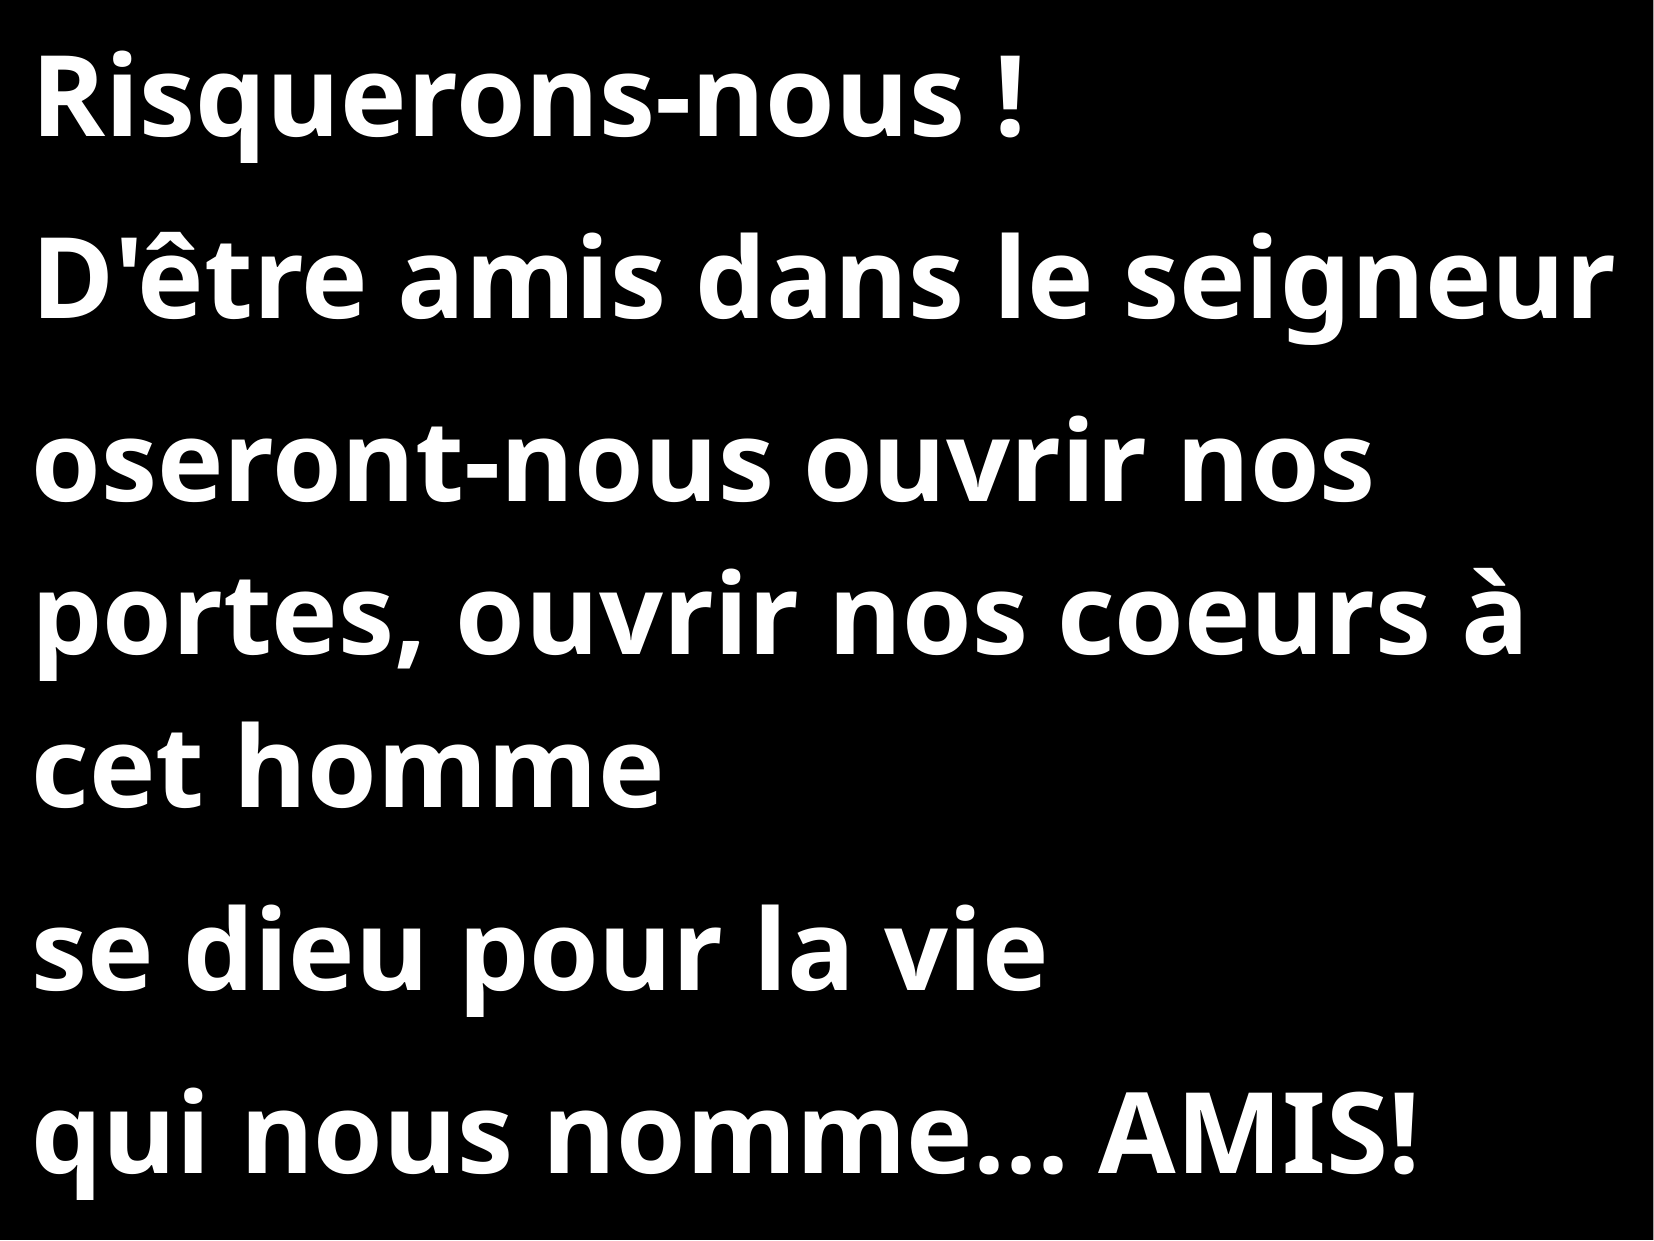

# Risquerons-nous !
D'être amis dans le seigneur
oseront-nous ouvrir nos portes, ouvrir nos coeurs à cet homme
se dieu pour la vie
qui nous nomme... AMIS!